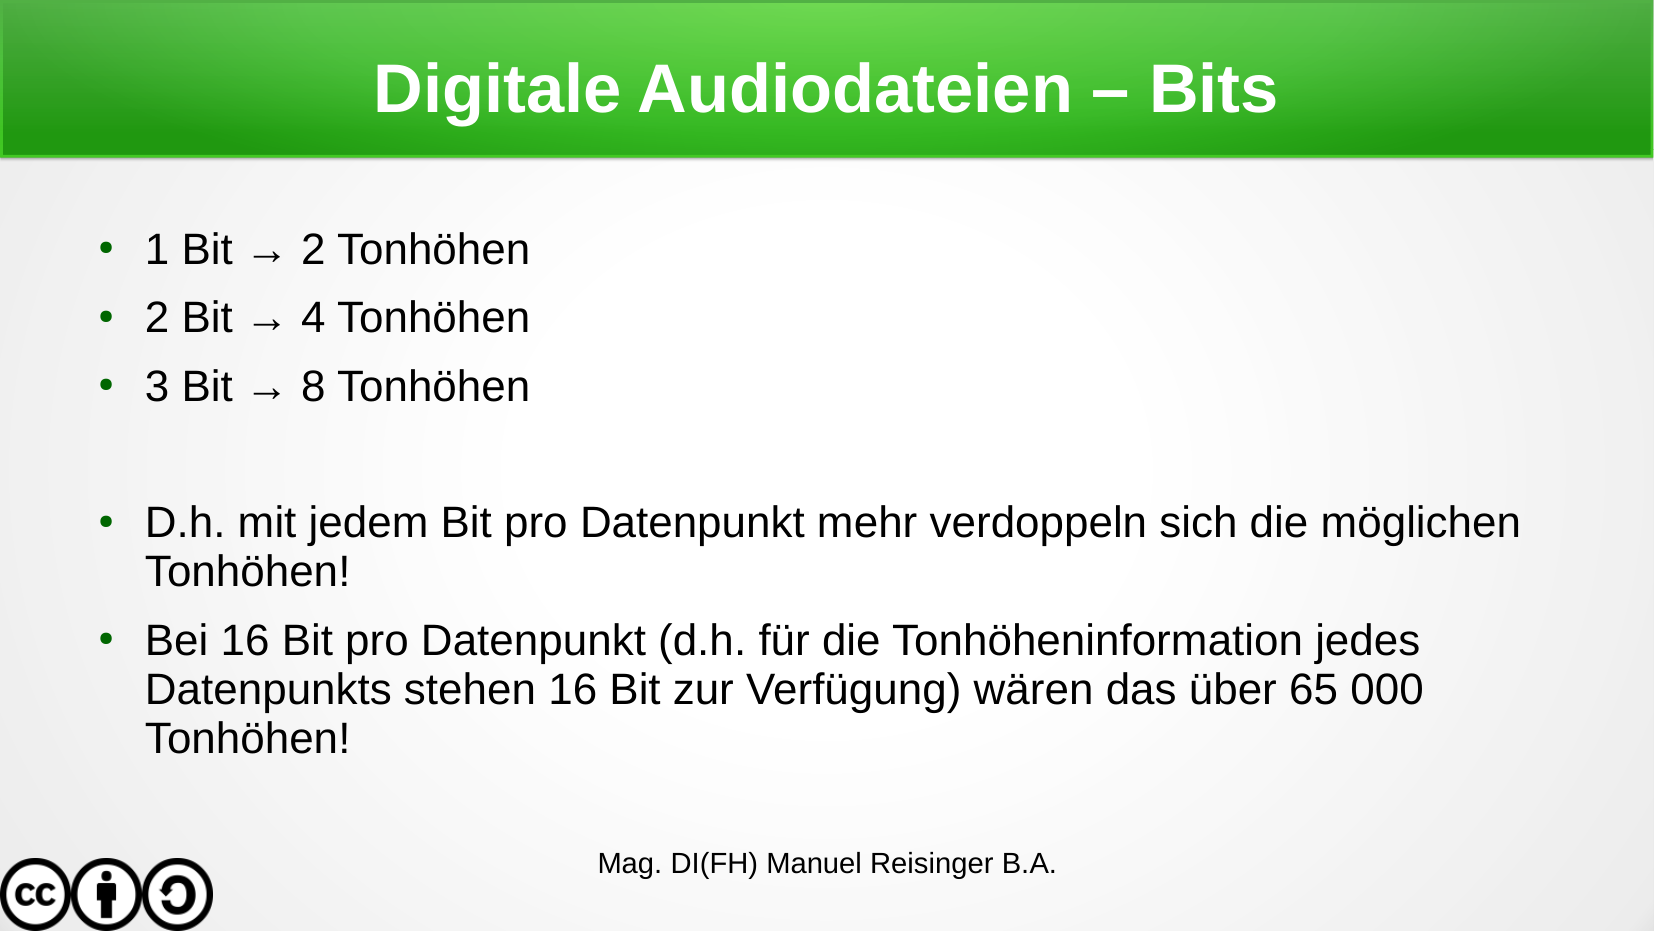

# Digitale Audiodateien – Bits
1 Bit → 2 Tonhöhen
2 Bit → 4 Tonhöhen
3 Bit → 8 Tonhöhen
D.h. mit jedem Bit pro Datenpunkt mehr verdoppeln sich die möglichen Tonhöhen!
Bei 16 Bit pro Datenpunkt (d.h. für die Tonhöheninformation jedes Datenpunkts stehen 16 Bit zur Verfügung) wären das über 65 000 Tonhöhen!